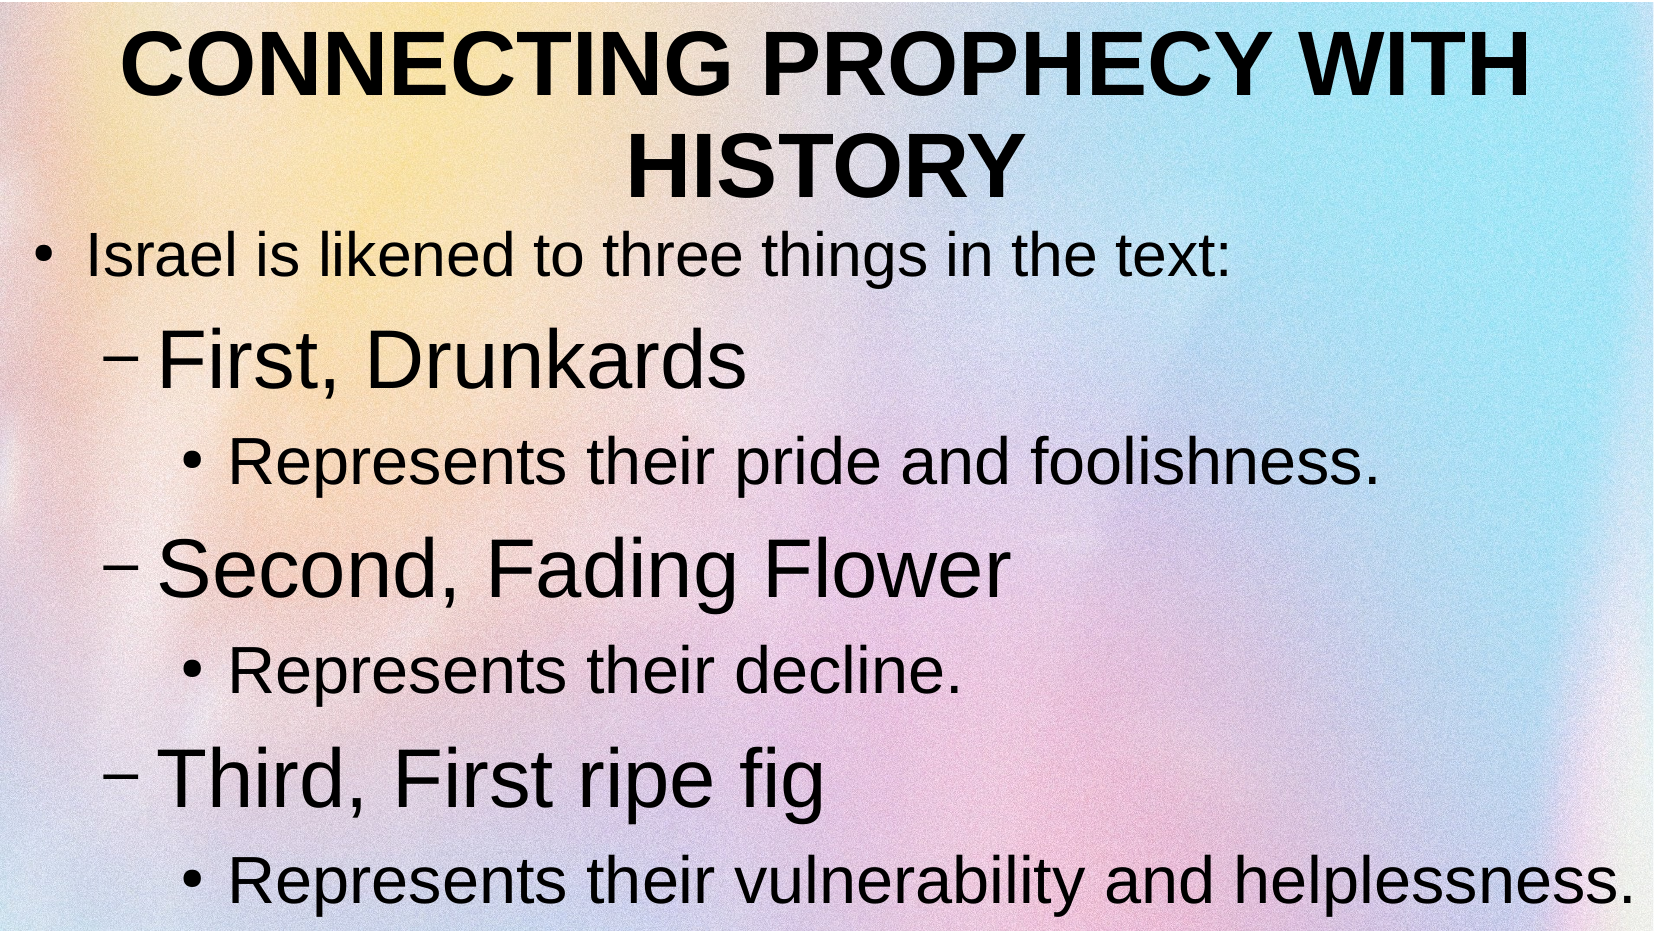

# CONNECTING PROPHECY WITH HISTORY
Israel is likened to three things in the text:
First, Drunkards
Represents their pride and foolishness.
Second, Fading Flower
Represents their decline.
Third, First ripe fig
Represents their vulnerability and helplessness.